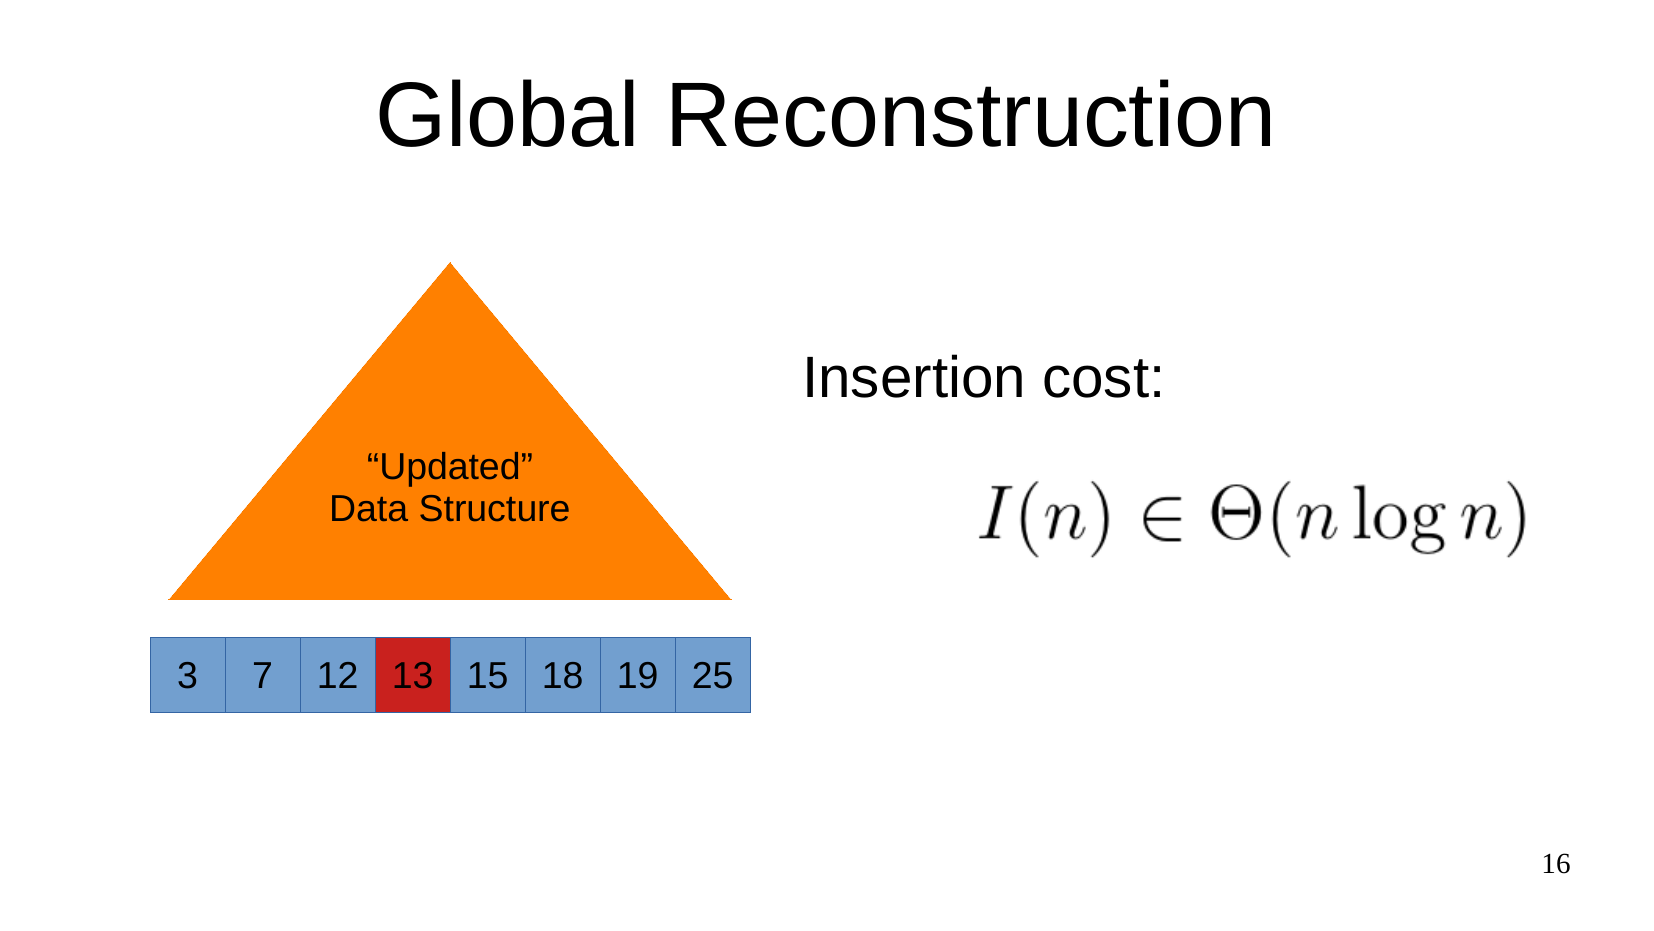

# Global Reconstruction
“Updated”
Data Structure
Insertion cost:
3
7
12
13
15
18
19
25
16